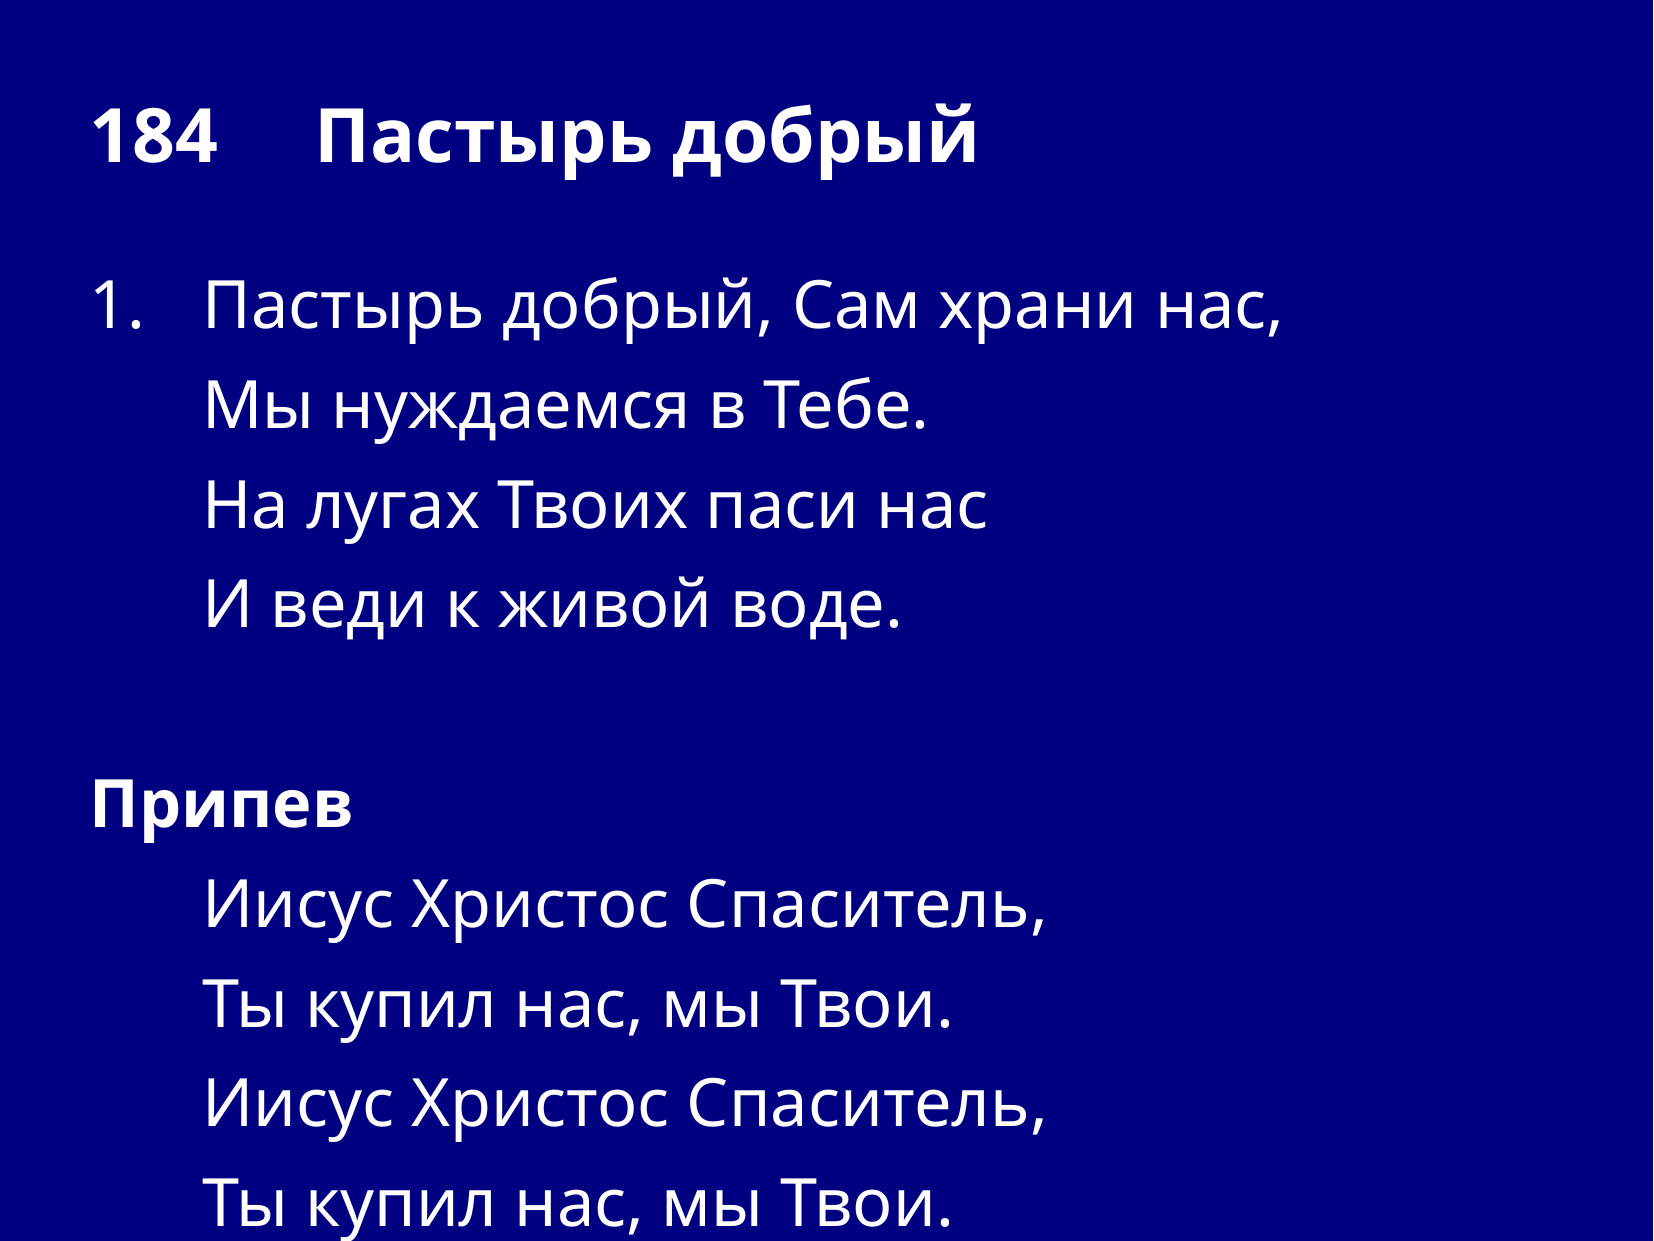

184	Пастырь добрый
1.	Пастырь добрый, Сам храни нас,
	Мы нуждаемся в Тебе.
	На лугах Твоих паси нас
	И веди к живой воде.
Припев
	Иисус Христос Спаситель,
	Ты купил нас, мы Твои.
	Иисус Христос Спаситель,
	Ты купил нас, мы Твои.